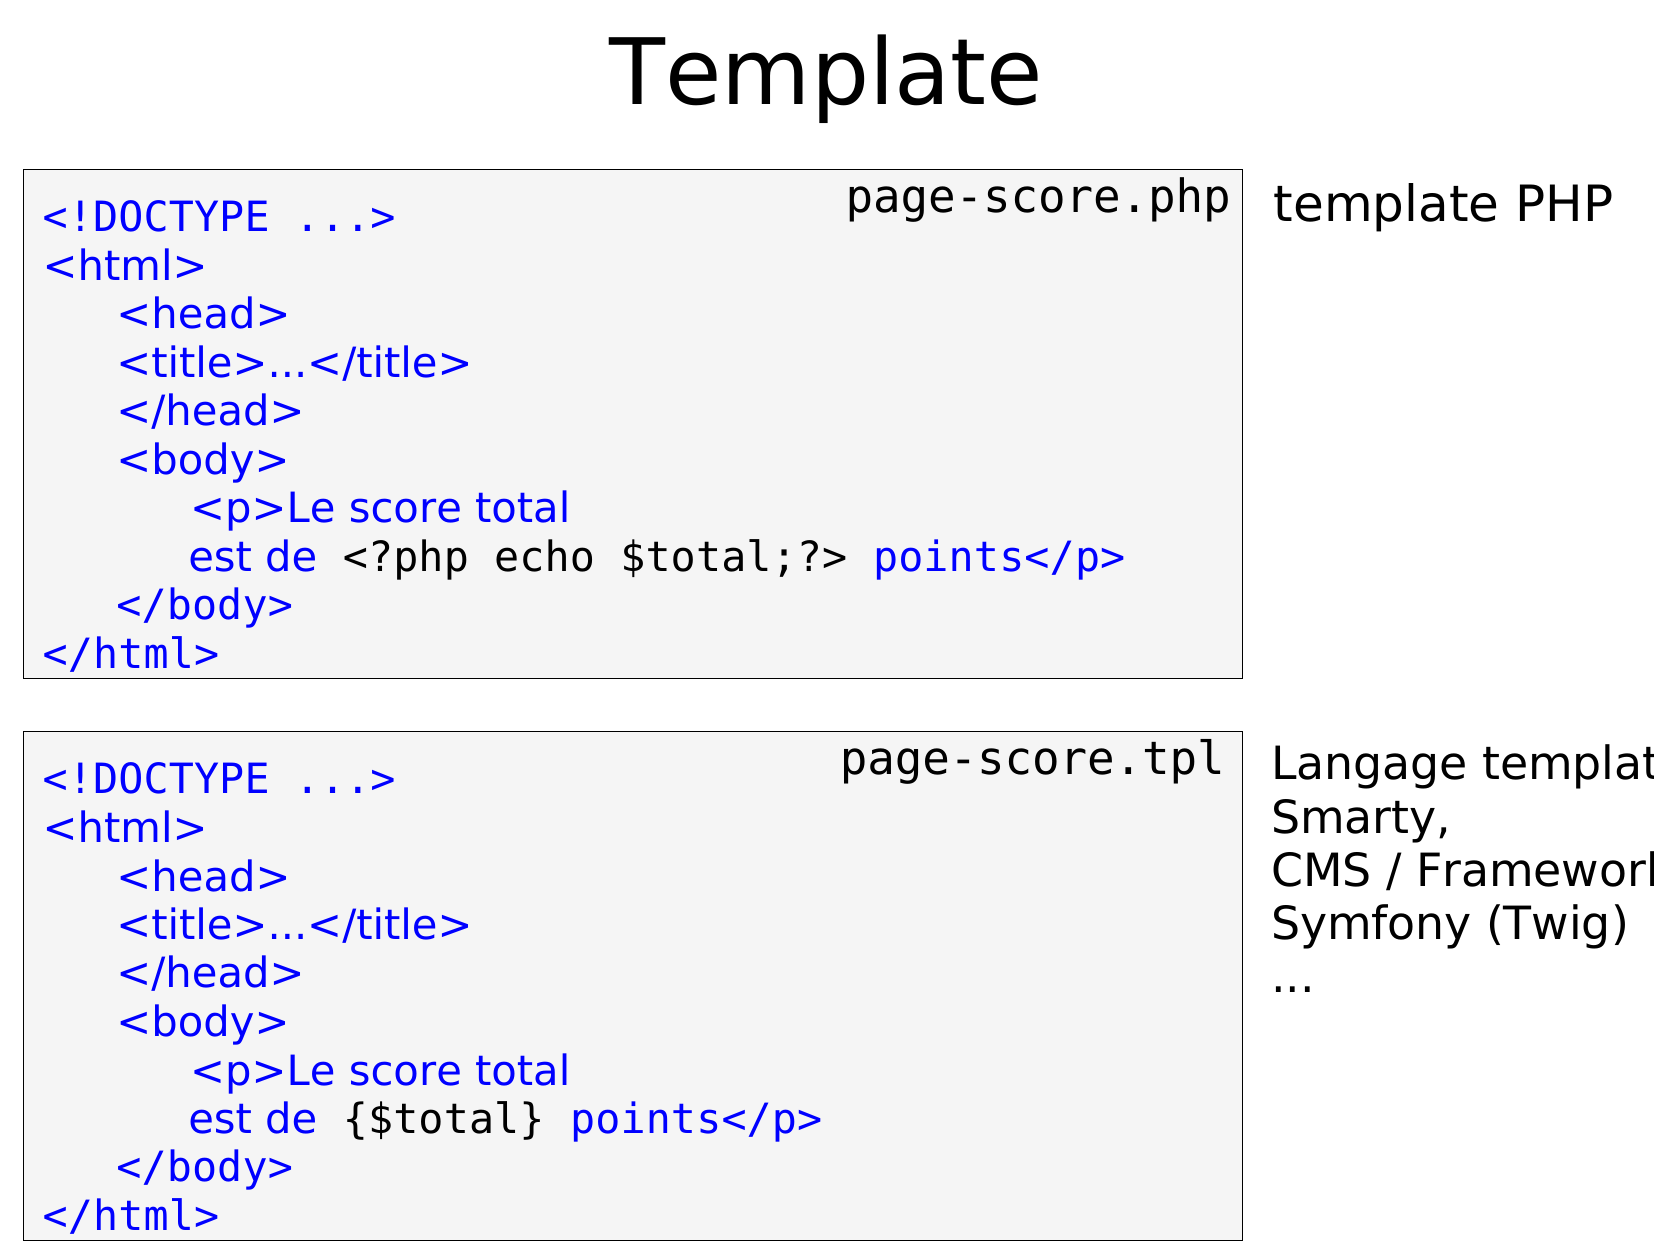

# Template
page-score.php
template PHP
<!DOCTYPE ...>
<html>
	<head>
 	<title>...</title>
	</head>
	<body>
		<p>Le score total
 est de <?php echo $total;?> points</p>
	</body>
</html>
page-score.tpl
Langage template
Smarty,
CMS / Framework
Symfony (Twig)
...
<!DOCTYPE ...>
<html>
	<head>
 	<title>...</title>
	</head>
	<body>
		<p>Le score total
 est de {$total} points</p>
	</body>
</html>